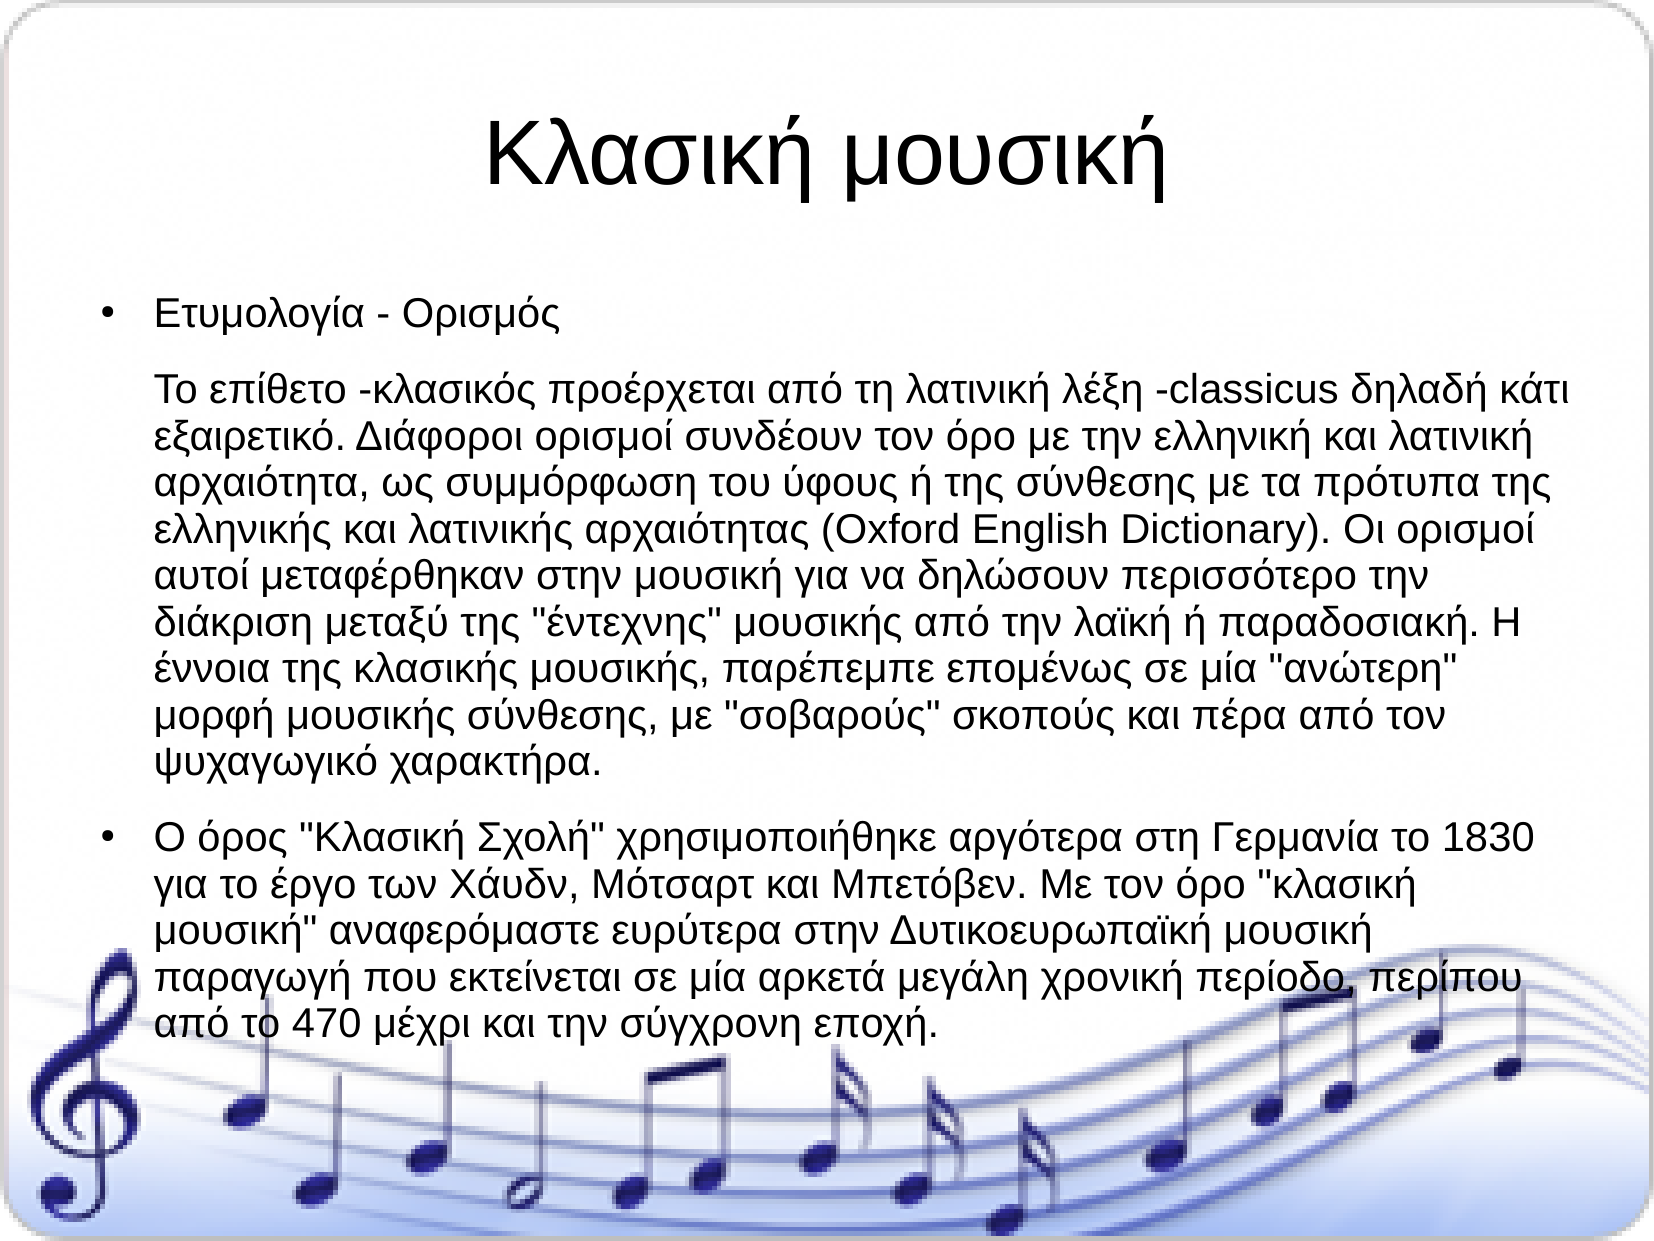

# Κλασική μουσική
Ετυμολογία - Ορισμός
Το επίθετο -κλασικός προέρχεται από τη λατινική λέξη -classicus δηλαδή κάτι εξαιρετικό. Διάφοροι ορισμοί συνδέουν τον όρο με την ελληνική και λατινική αρχαιότητα, ως συμμόρφωση του ύφους ή της σύνθεσης με τα πρότυπα της ελληνικής και λατινικής αρχαιότητας (Oxford English Dictionary). Οι ορισμοί αυτοί μεταφέρθηκαν στην μουσική για να δηλώσουν περισσότερο την διάκριση μεταξύ της "έντεχνης" μουσικής από την λαϊκή ή παραδοσιακή. Η έννοια της κλασικής μουσικής, παρέπεμπε επομένως σε μία "ανώτερη" μορφή μουσικής σύνθεσης, με "σοβαρούς" σκοπούς και πέρα από τον ψυχαγωγικό χαρακτήρα.
Ο όρος "Κλασική Σχολή" χρησιμοποιήθηκε αργότερα στη Γερμανία το 1830 για το έργο των Χάυδν, Μότσαρτ και Μπετόβεν. Με τον όρο "κλασική μουσική" αναφερόμαστε ευρύτερα στην Δυτικοευρωπαϊκή μουσική παραγωγή που εκτείνεται σε μία αρκετά μεγάλη χρονική περίοδο, περίπου από το 470 μέχρι και την σύγχρονη εποχή.